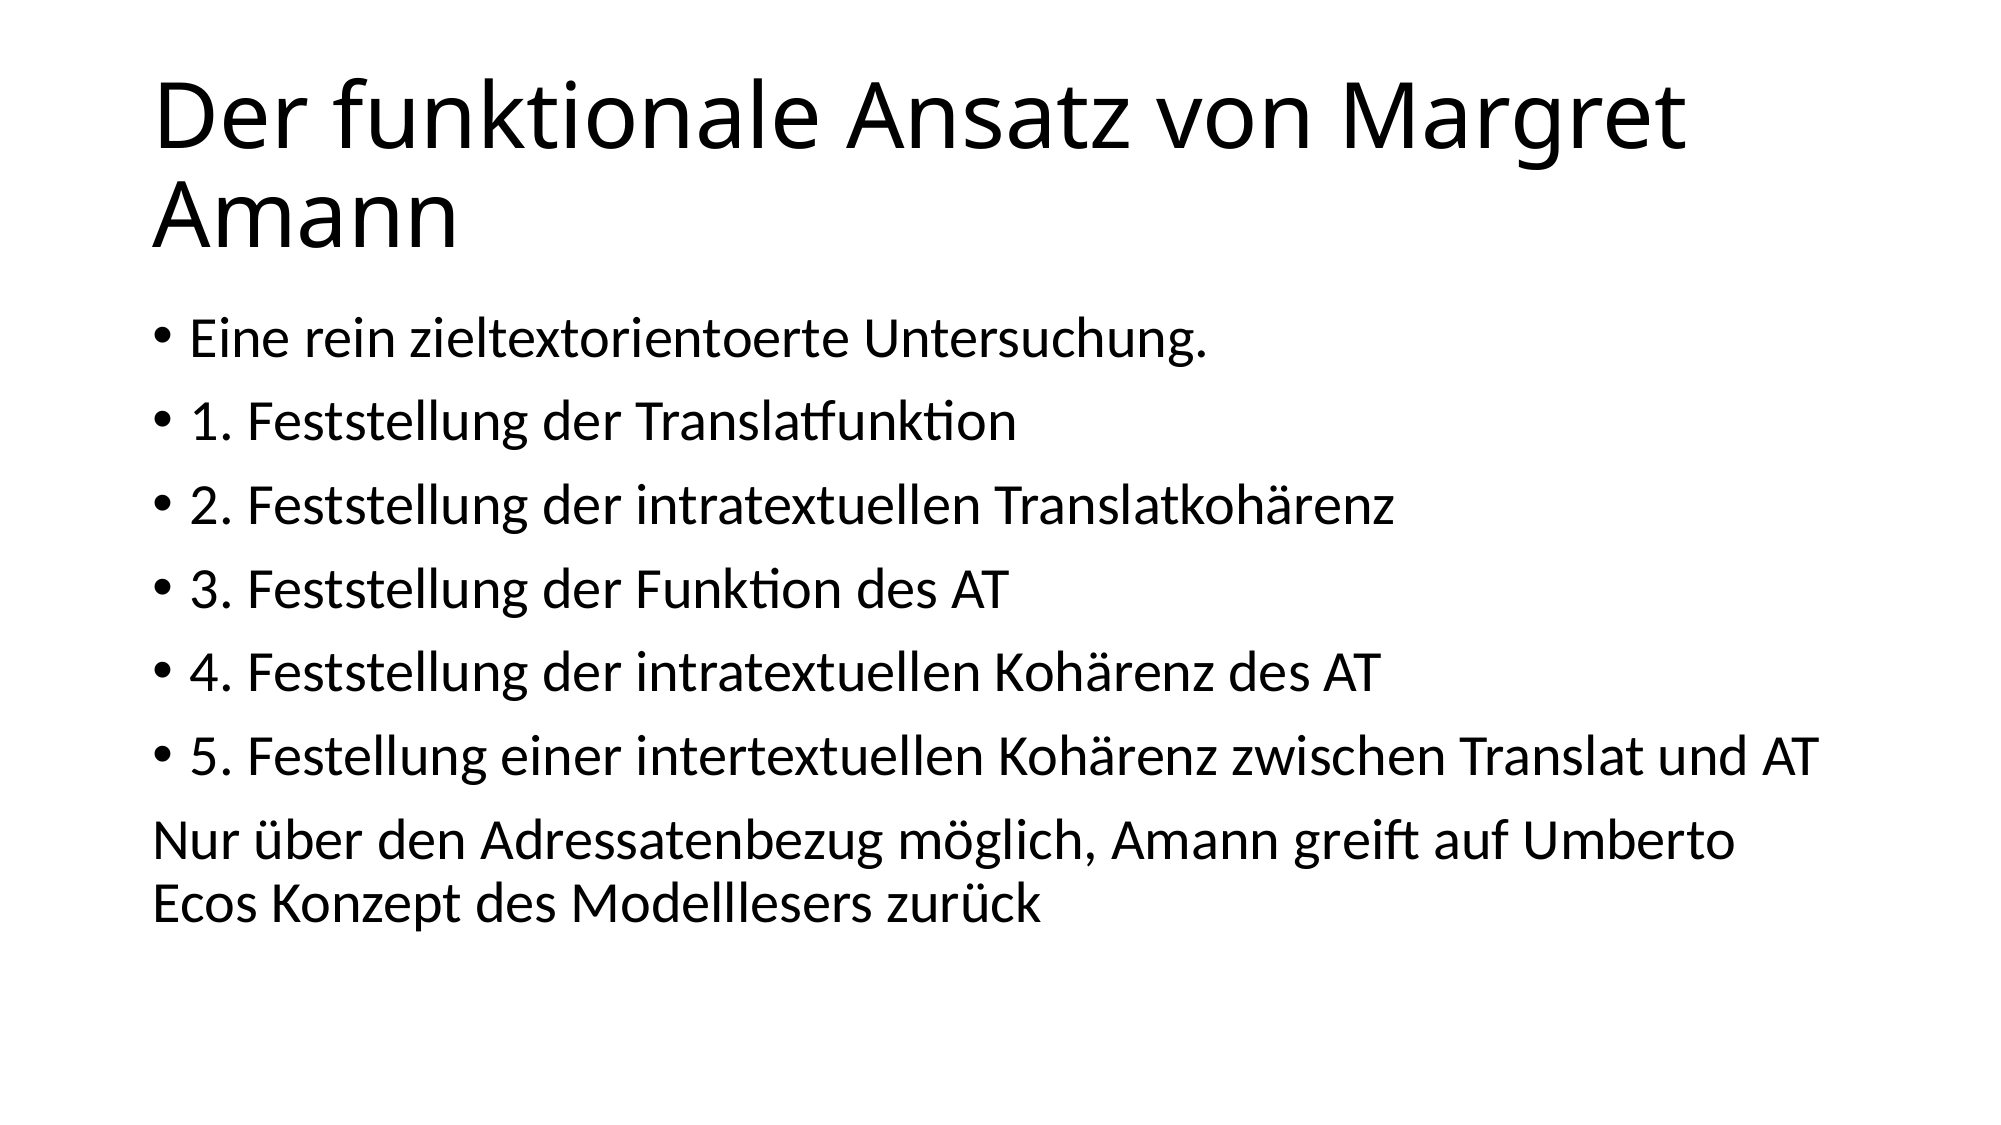

# Der funktionale Ansatz von Margret Amann
Eine rein zieltextorientoerte Untersuchung.
1. Feststellung der Translatfunktion
2. Feststellung der intratextuellen Translatkohärenz
3. Feststellung der Funktion des AT
4. Feststellung der intratextuellen Kohärenz des AT
5. Festellung einer intertextuellen Kohärenz zwischen Translat und AT
Nur über den Adressatenbezug möglich, Amann greift auf Umberto Ecos Konzept des Modelllesers zurück